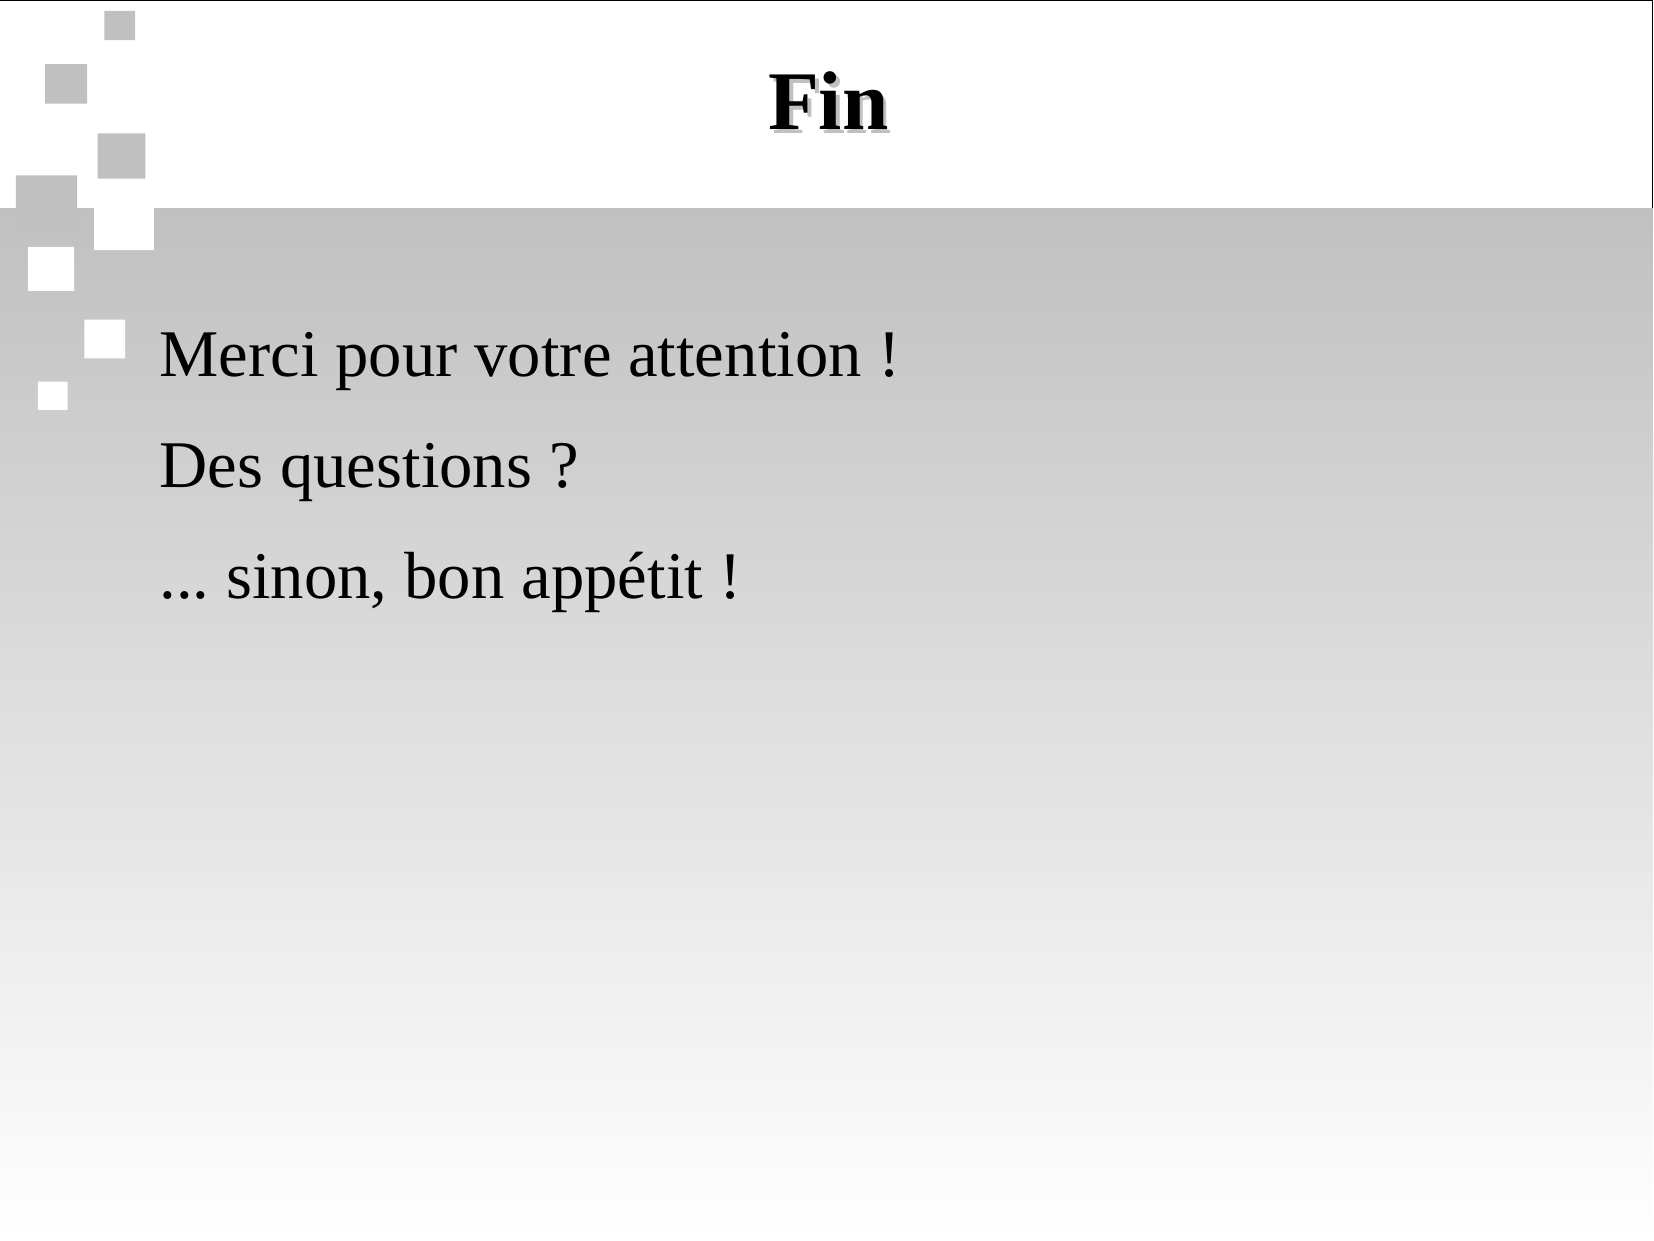

# Fin
Merci pour votre attention !
Des questions ?
... sinon, bon appétit !